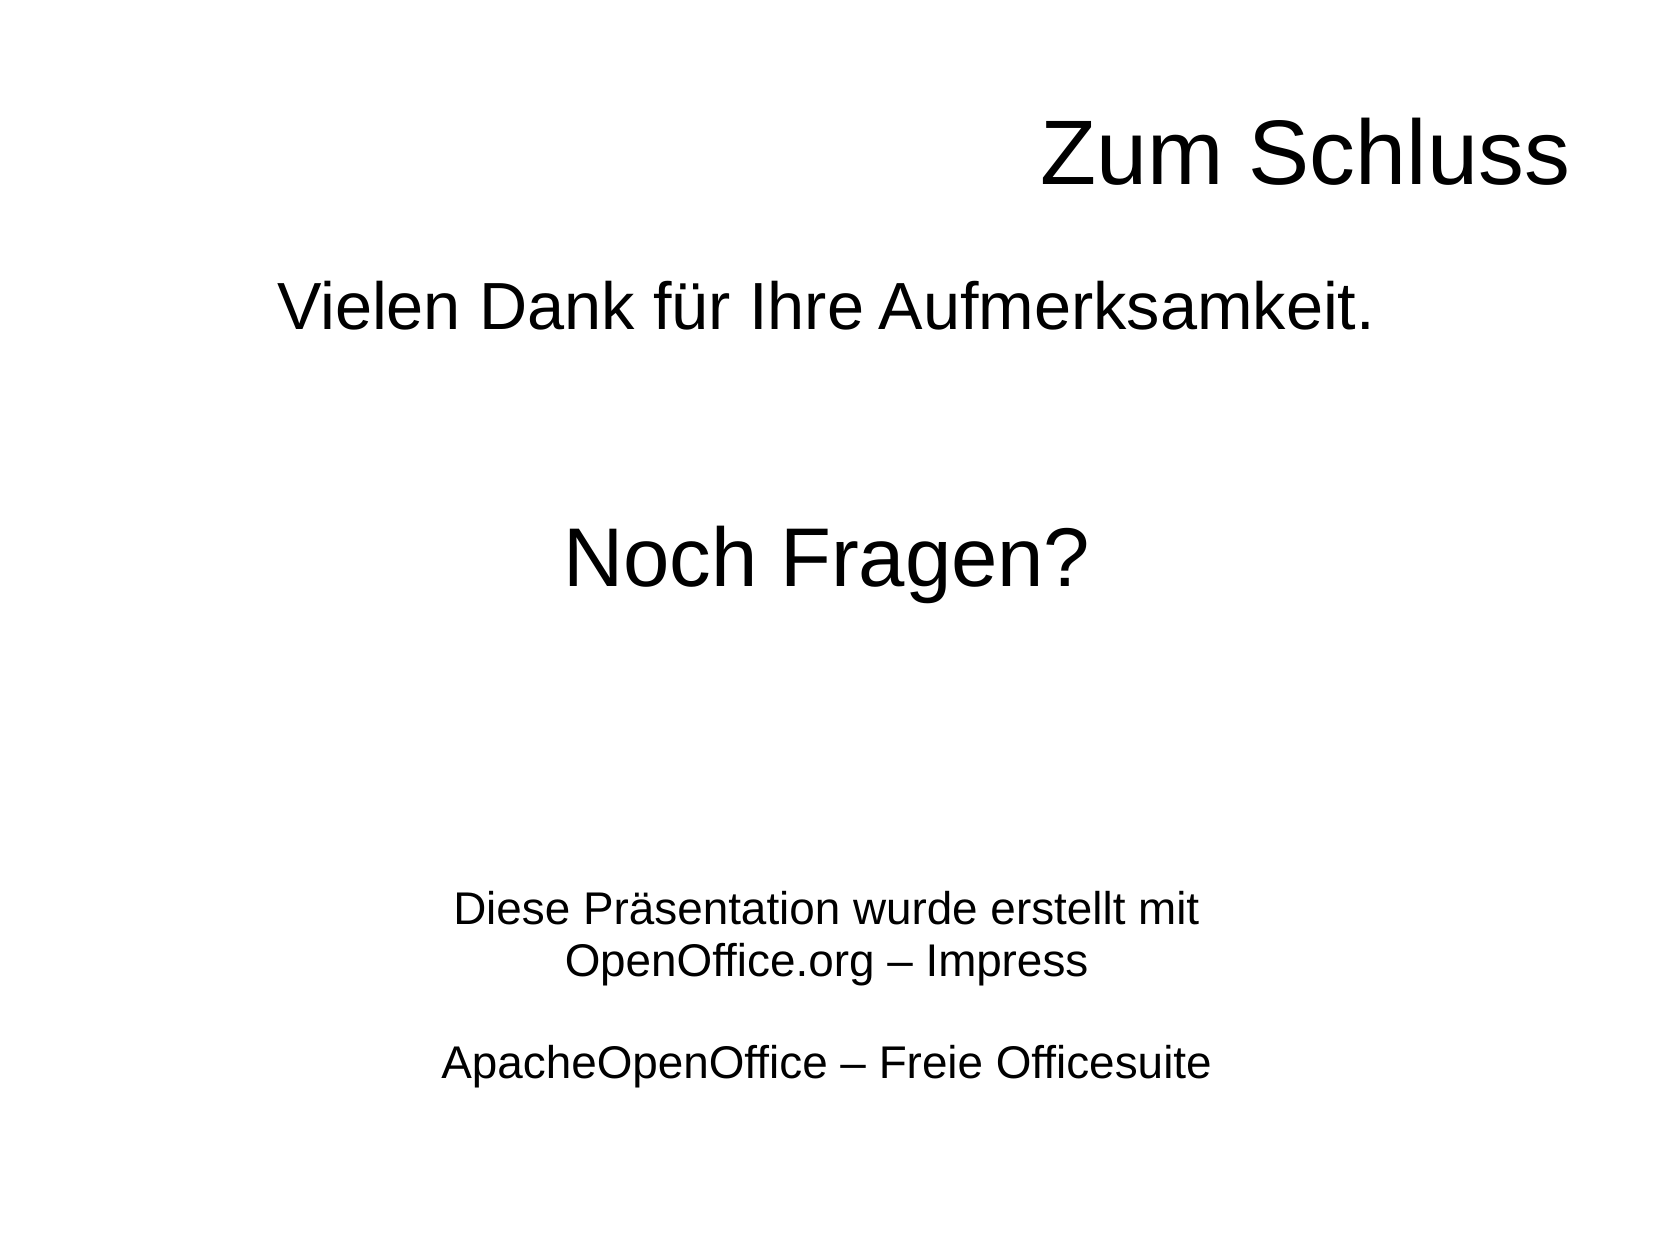

# Zum Schluss
Vielen Dank für Ihre Aufmerksamkeit.
Noch Fragen?
Diese Präsentation wurde erstellt mit
OpenOffice.org – Impress
ApacheOpenOffice – Freie Officesuite